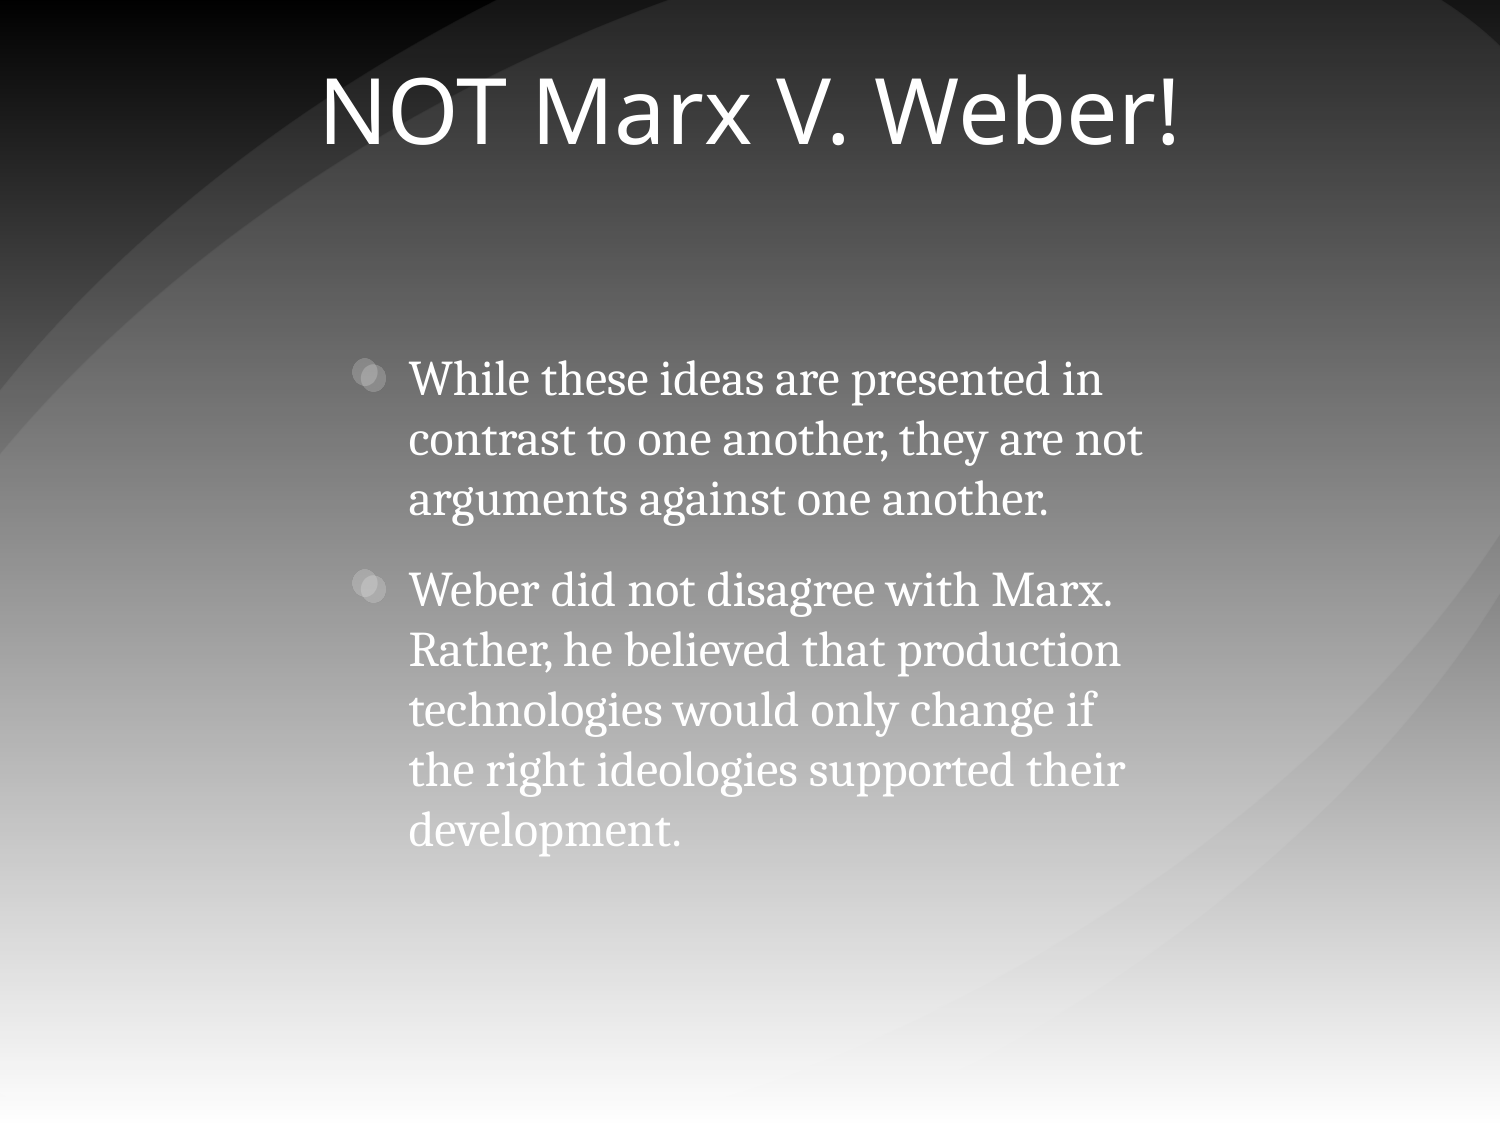

# NOT Marx V. Weber!
While these ideas are presented in contrast to one another, they are not arguments against one another.
Weber did not disagree with Marx. Rather, he believed that production technologies would only change if the right ideologies supported their development.